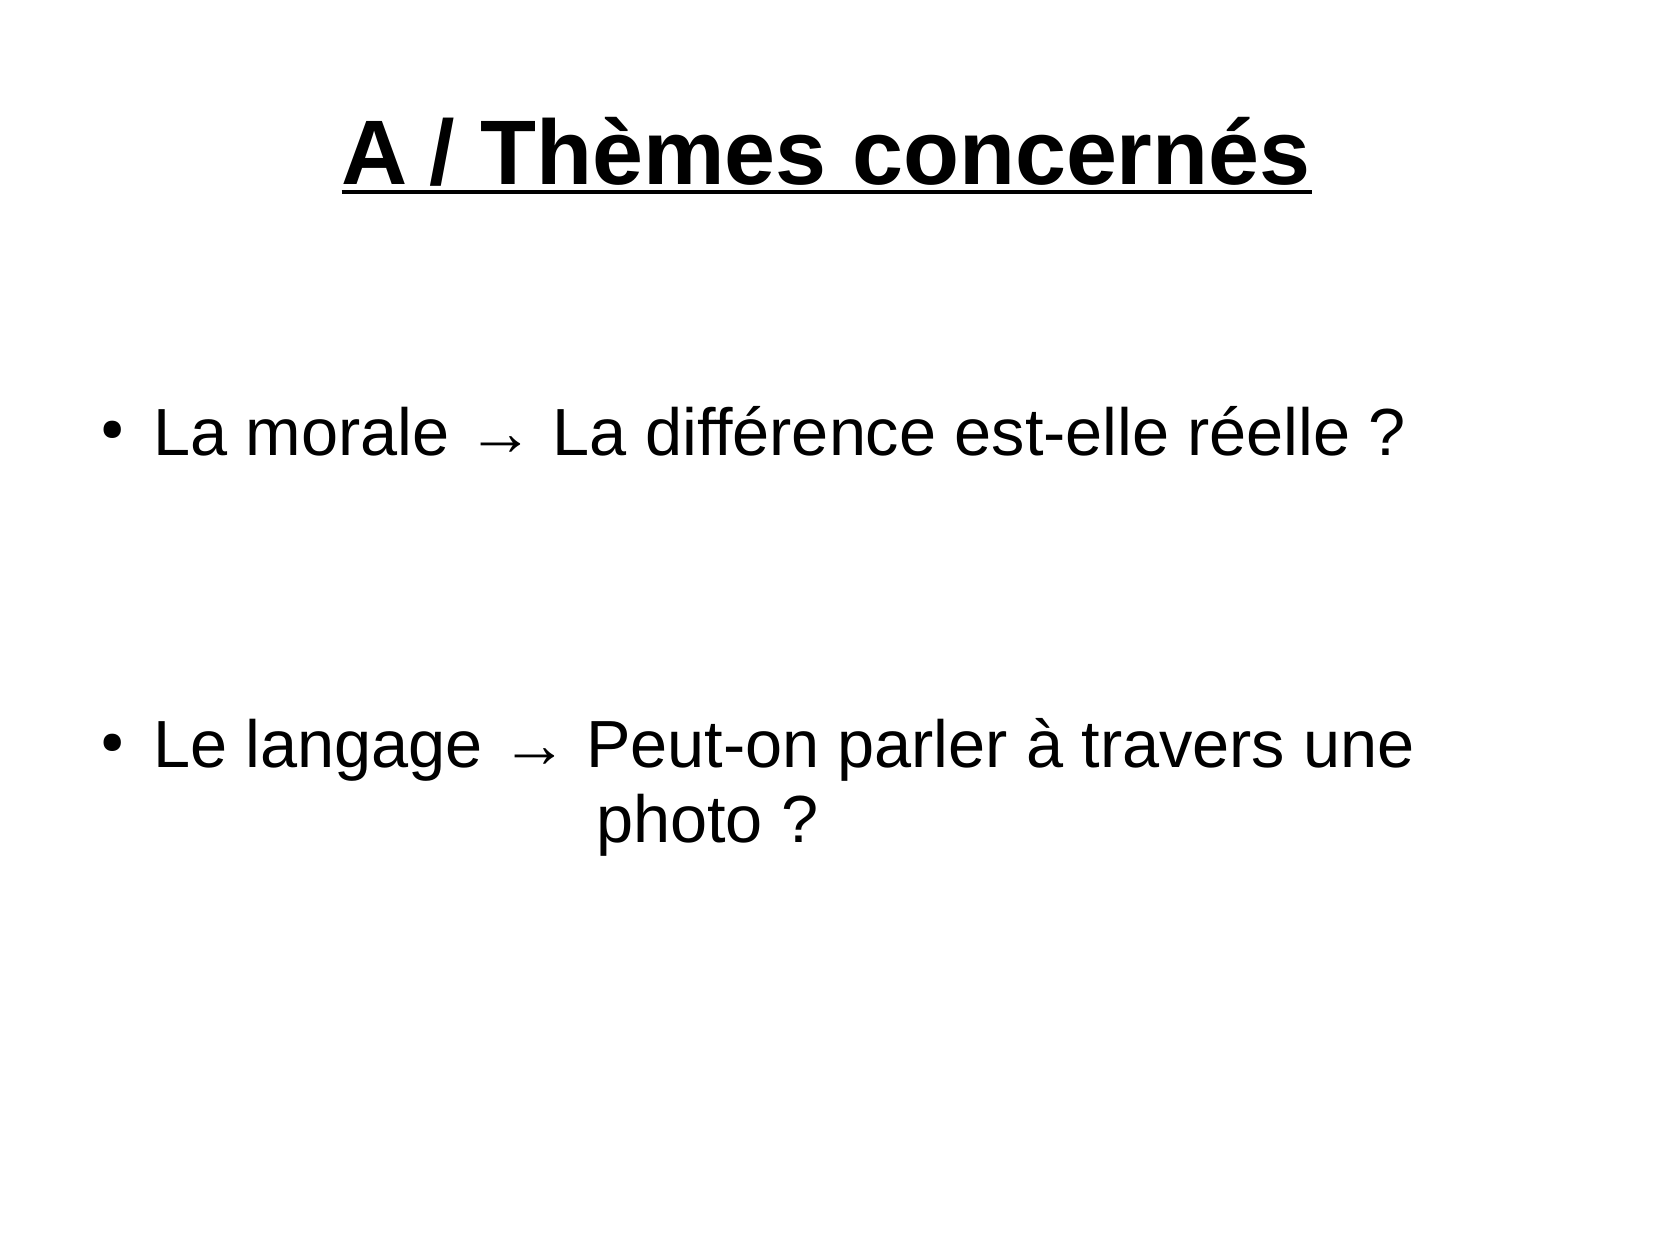

# A / Thèmes concernés
La morale → La différence est-elle réelle ?
Le langage → Peut-on parler à travers une 								photo ?